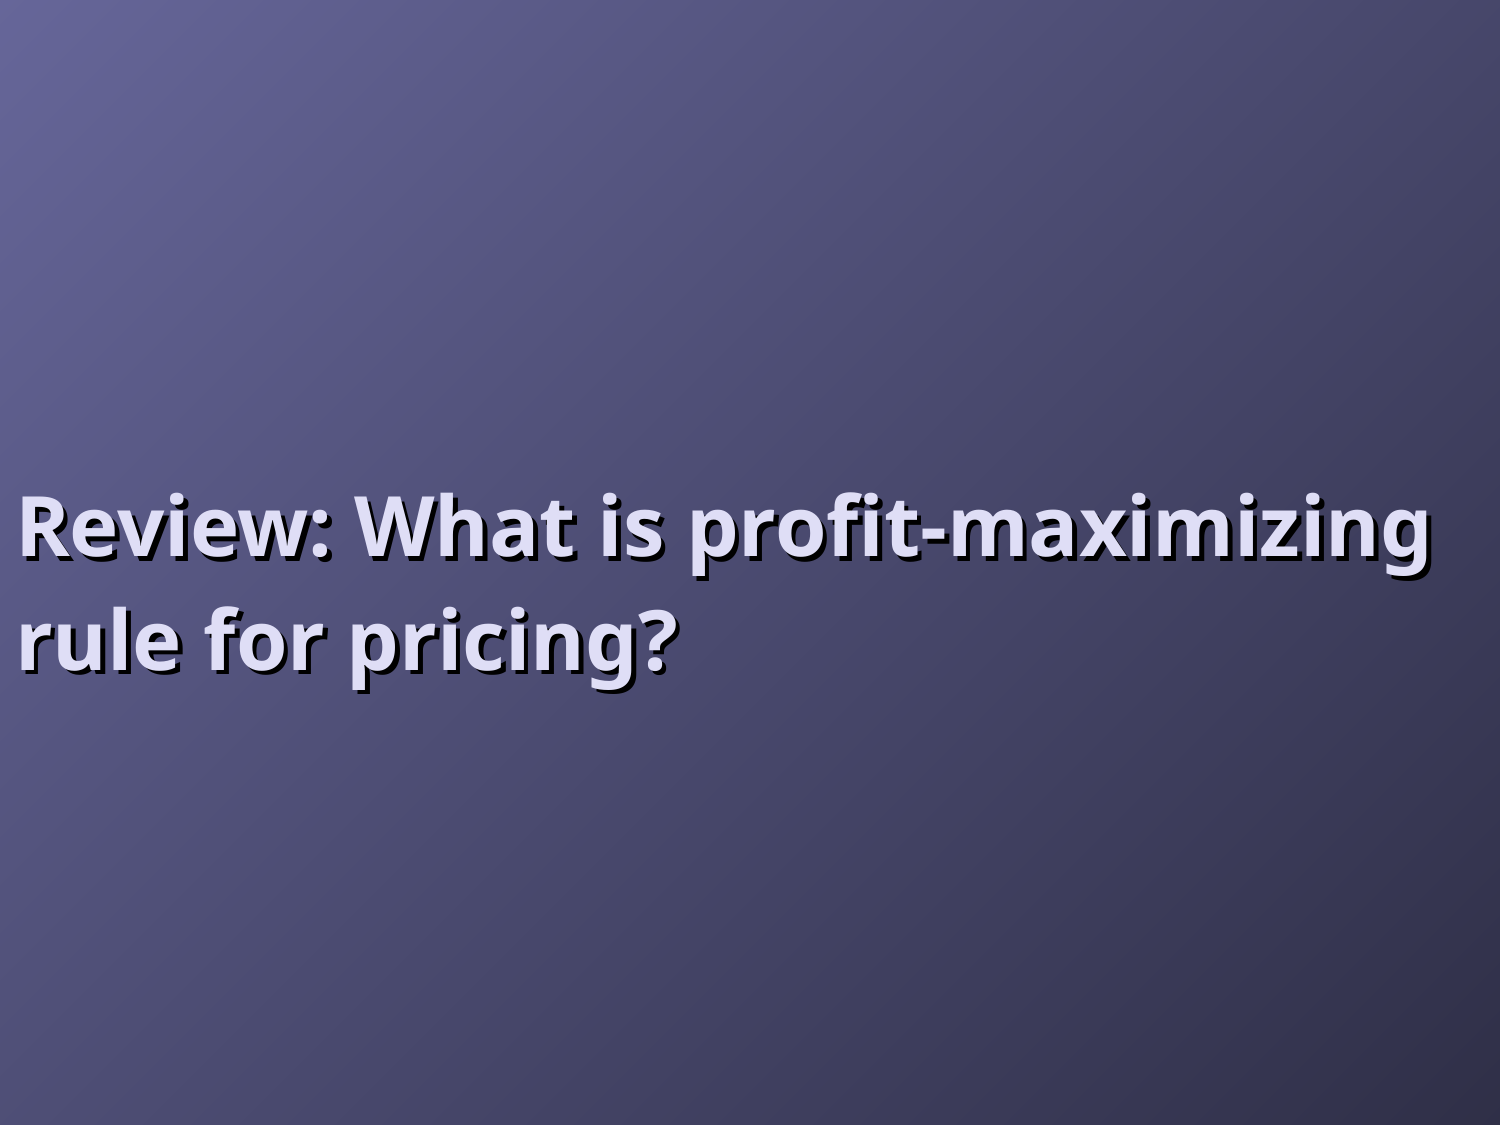

# Review: What is profit-maximizing rule for pricing?